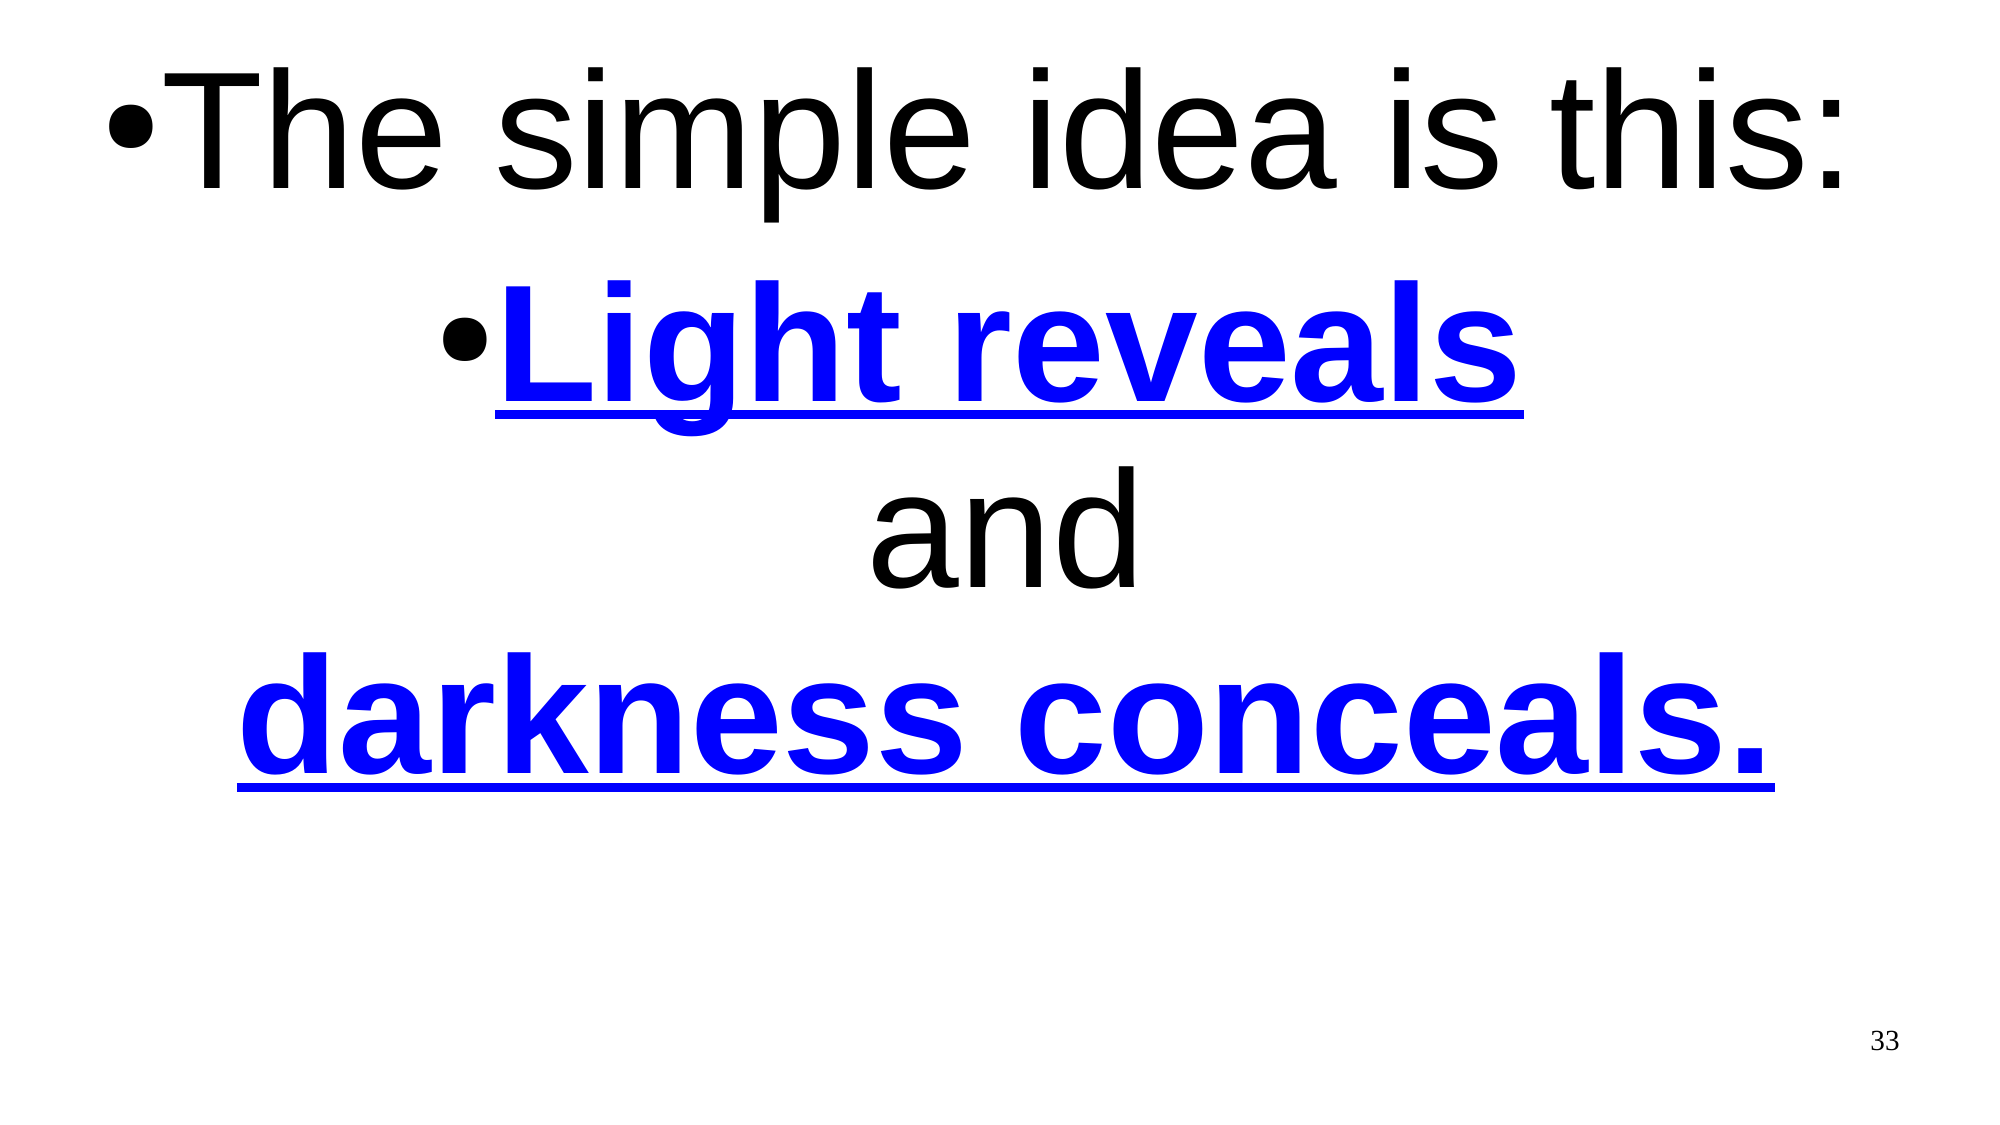

# The simple idea is this:
Light reveals
and
darkness conceals.
33